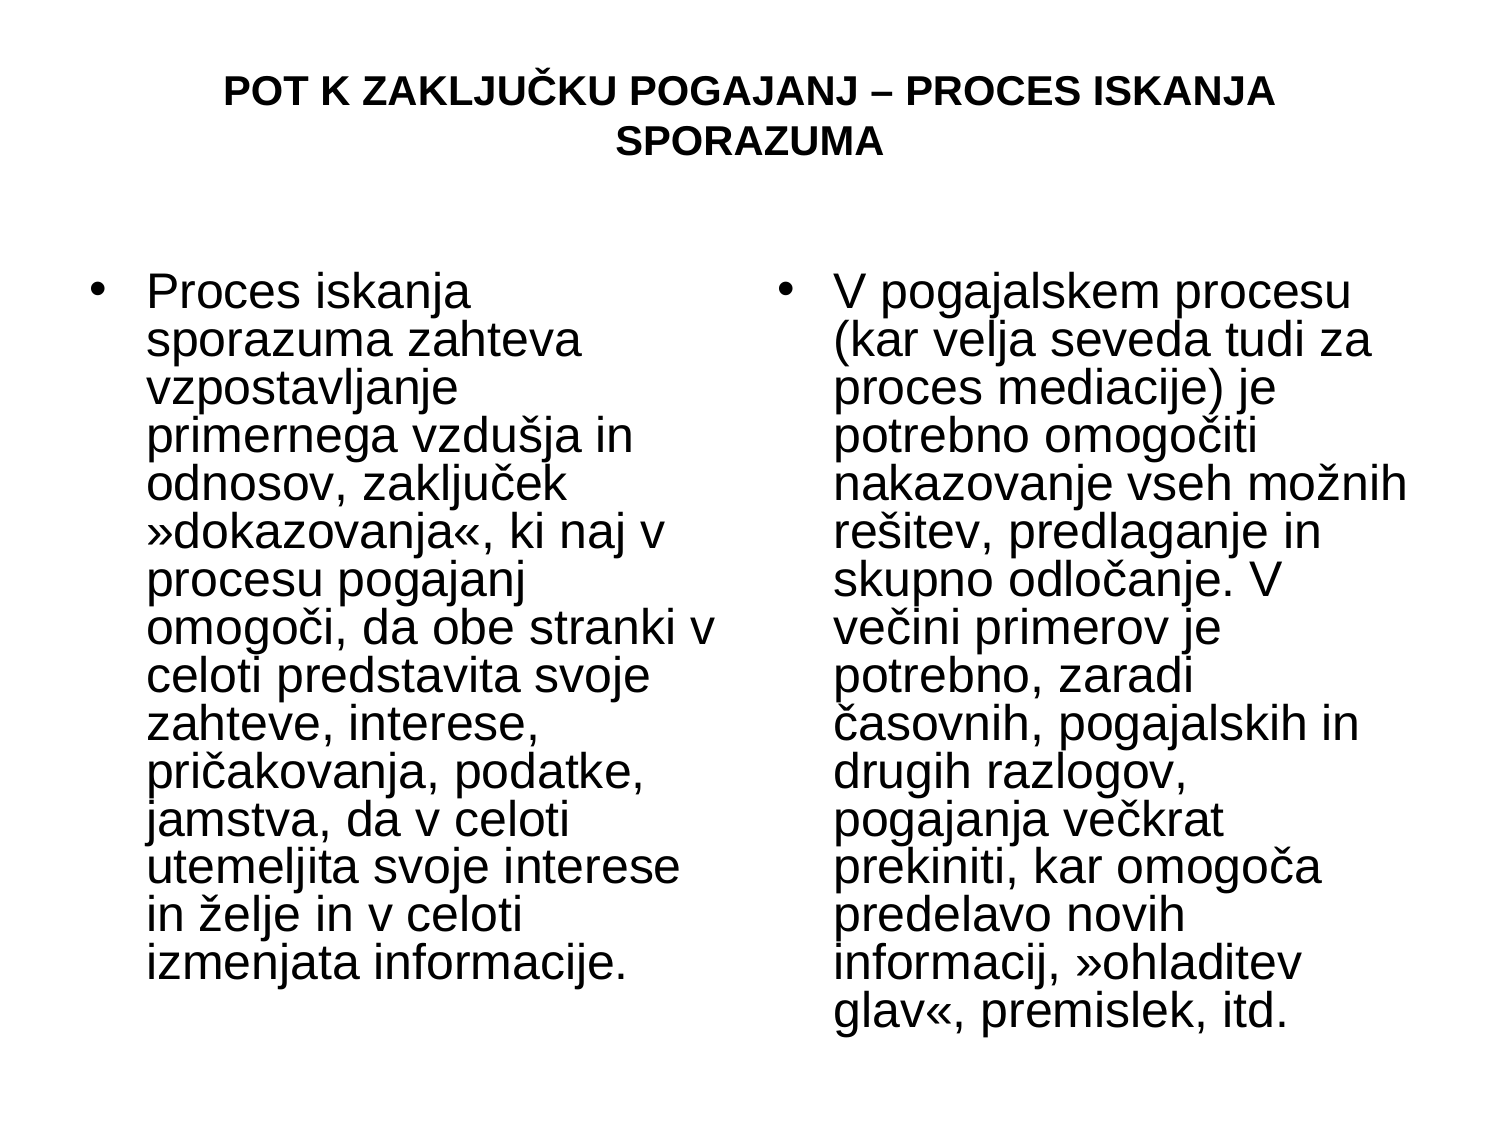

# POT K ZAKLJUČKU POGAJANJ – PROCES ISKANJA SPORAZUMA
Proces iskanja sporazuma zahteva vzpostavljanje primernega vzdušja in odnosov, zaključek »dokazovanja«, ki naj v procesu pogajanj omogoči, da obe stranki v celoti predstavita svoje zahteve, interese, pričakovanja, podatke, jamstva, da v celoti utemeljita svoje interese in želje in v celoti izmenjata informacije.
V pogajalskem procesu (kar velja seveda tudi za proces mediacije) je potrebno omogočiti nakazovanje vseh možnih rešitev, predlaganje in skupno odločanje. V večini primerov je potrebno, zaradi časovnih, pogajalskih in drugih razlogov, pogajanja večkrat prekiniti, kar omogoča predelavo novih informacij, »ohladitev glav«, premislek, itd.